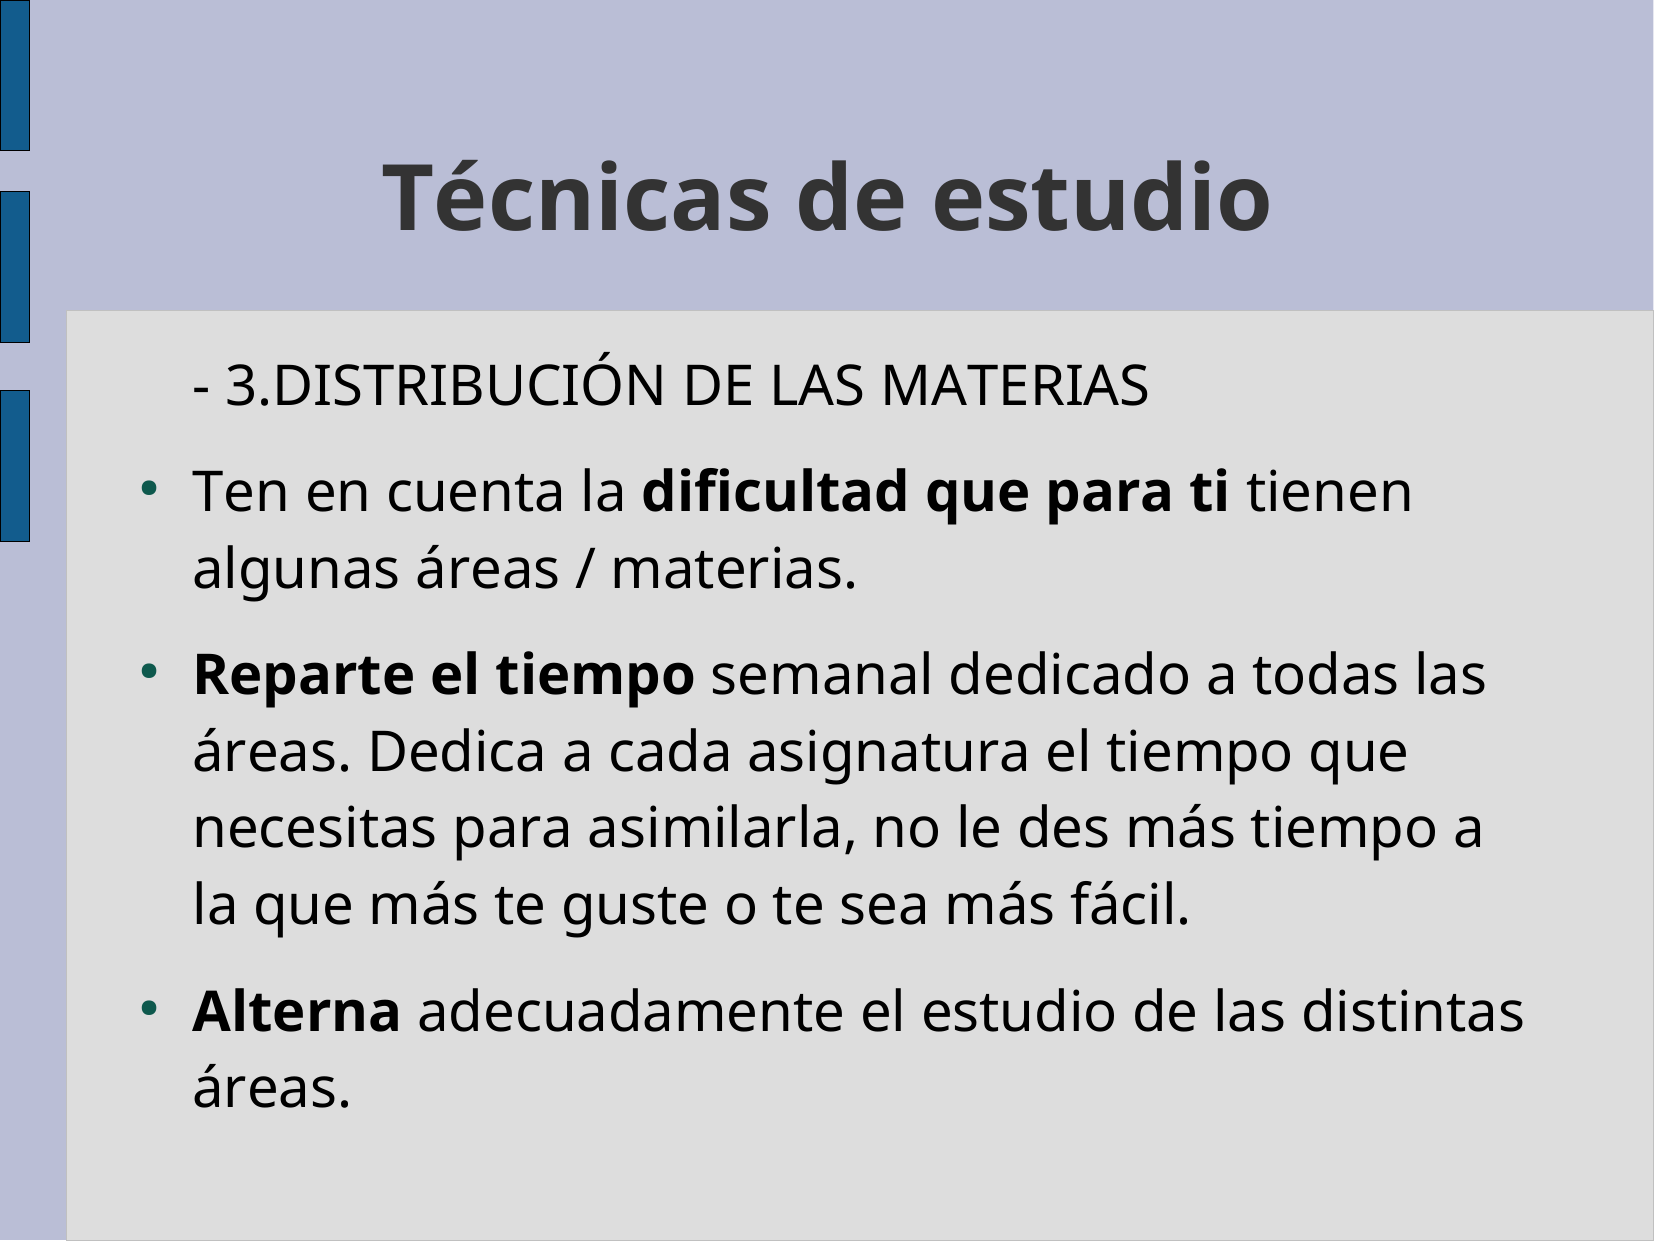

# Técnicas de estudio
- 3.DISTRIBUCIÓN DE LAS MATERIAS
Ten en cuenta la dificultad que para ti tienen algunas áreas / materias.
Reparte el tiempo semanal dedicado a todas las áreas. Dedica a cada asignatura el tiempo que necesitas para asimilarla, no le des más tiempo a la que más te guste o te sea más fácil.
Alterna adecuadamente el estudio de las distintas áreas.